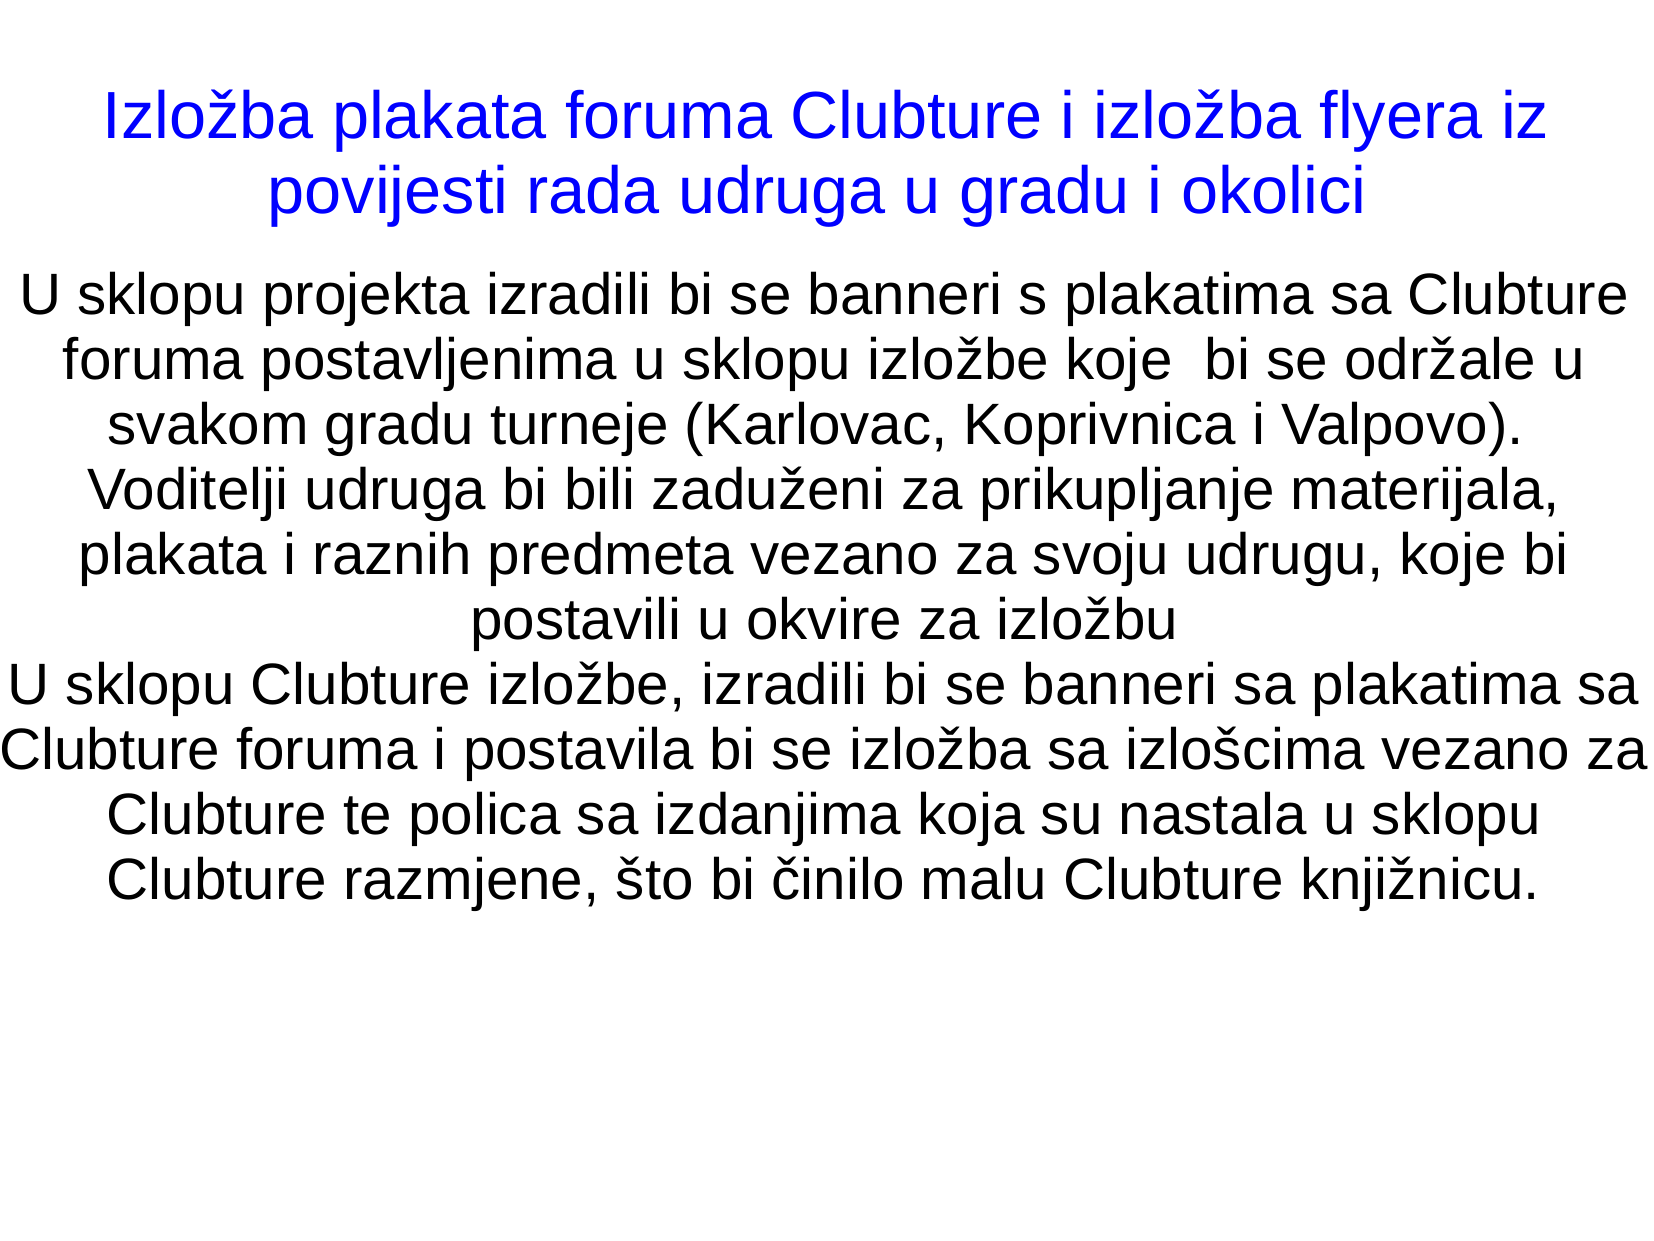

# Izložba plakata foruma Clubture i izložba flyera iz povijesti rada udruga u gradu i okolici
U sklopu projekta izradili bi se banneri s plakatima sa Clubture foruma postavljenima u sklopu izložbe koje bi se održale u svakom gradu turneje (Karlovac, Koprivnica i Valpovo).
Voditelji udruga bi bili zaduženi za prikupljanje materijala, plakata i raznih predmeta vezano za svoju udrugu, koje bi postavili u okvire za izložbu
U sklopu Clubture izložbe, izradili bi se banneri sa plakatima sa Clubture foruma i postavila bi se izložba sa izlošcima vezano za Clubture te polica sa izdanjima koja su nastala u sklopu Clubture razmjene, što bi činilo malu Clubture knjižnicu.